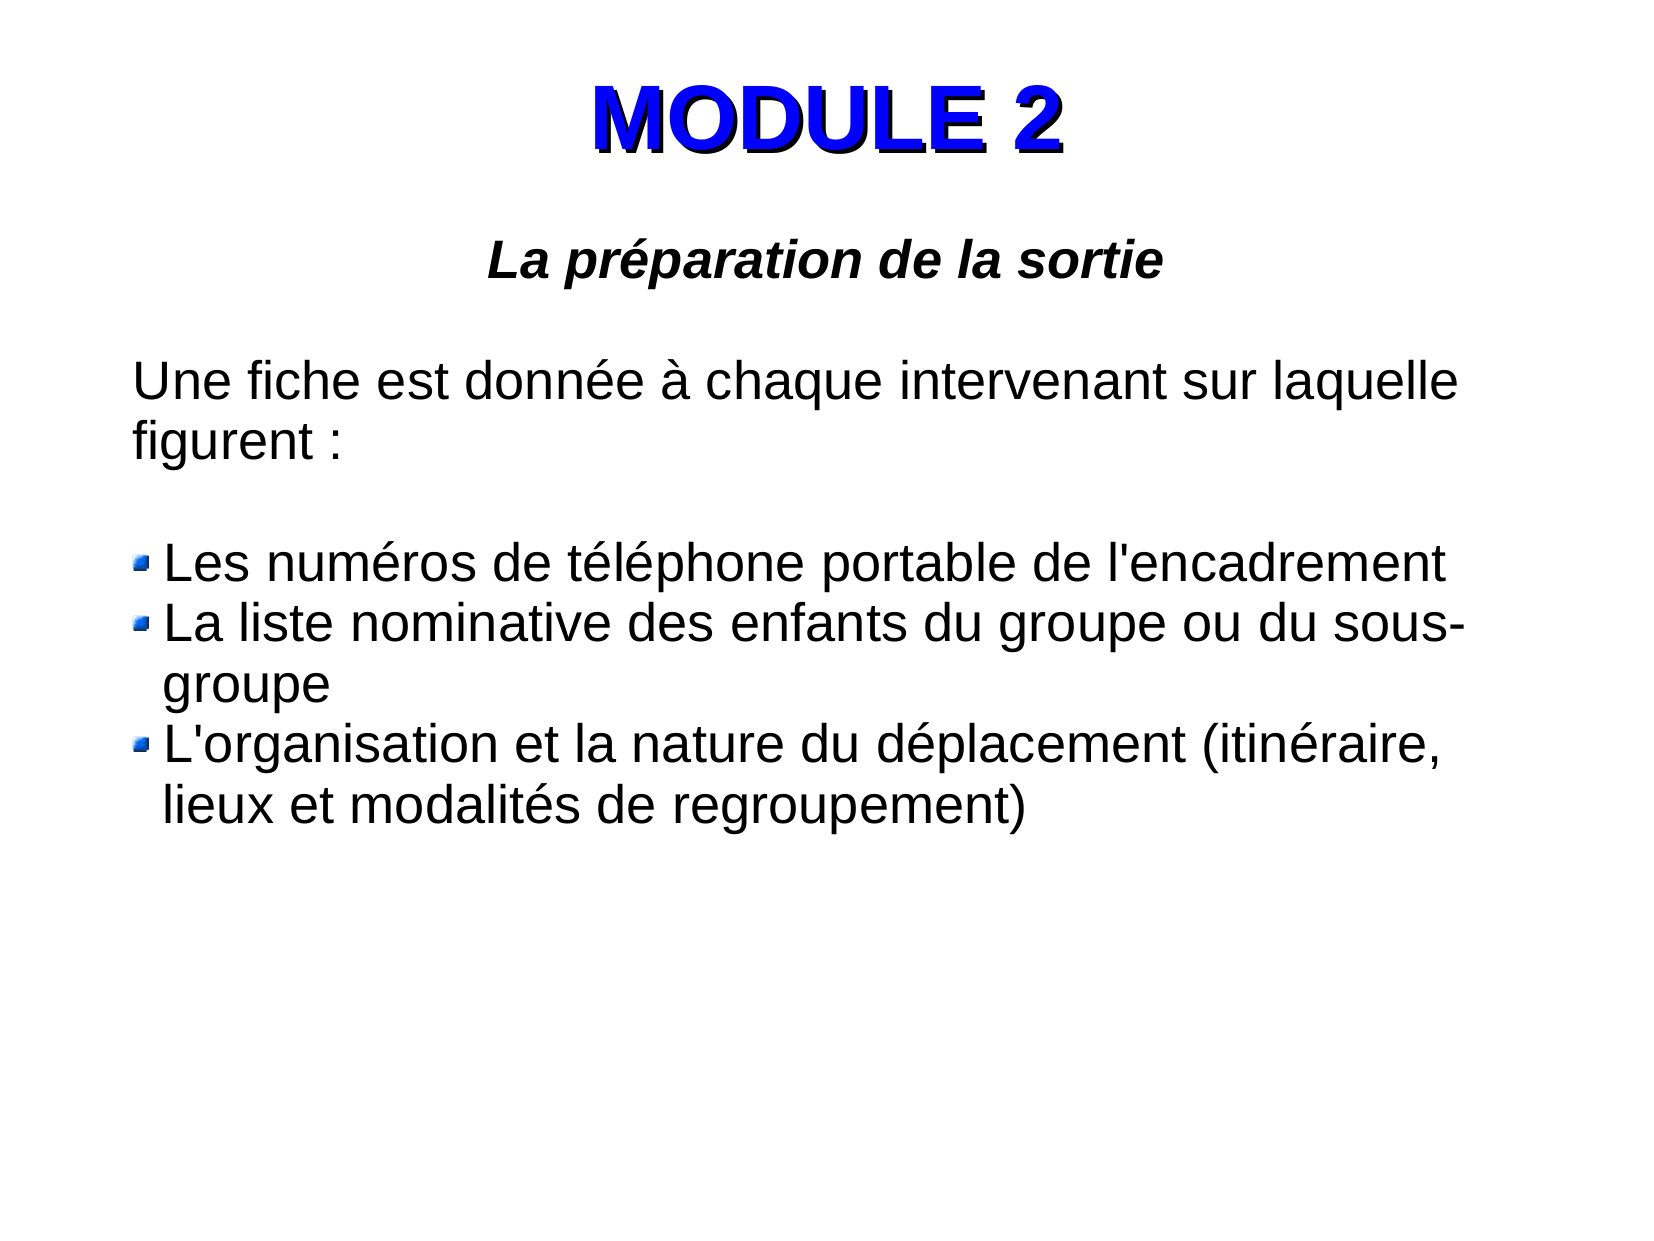

MODULE 2
La préparation de la sortie
Une fiche est donnée à chaque intervenant sur laquelle figurent :
 Les numéros de téléphone portable de l'encadrement
 La liste nominative des enfants du groupe ou du sous-
 groupe
 L'organisation et la nature du déplacement (itinéraire,
 lieux et modalités de regroupement)